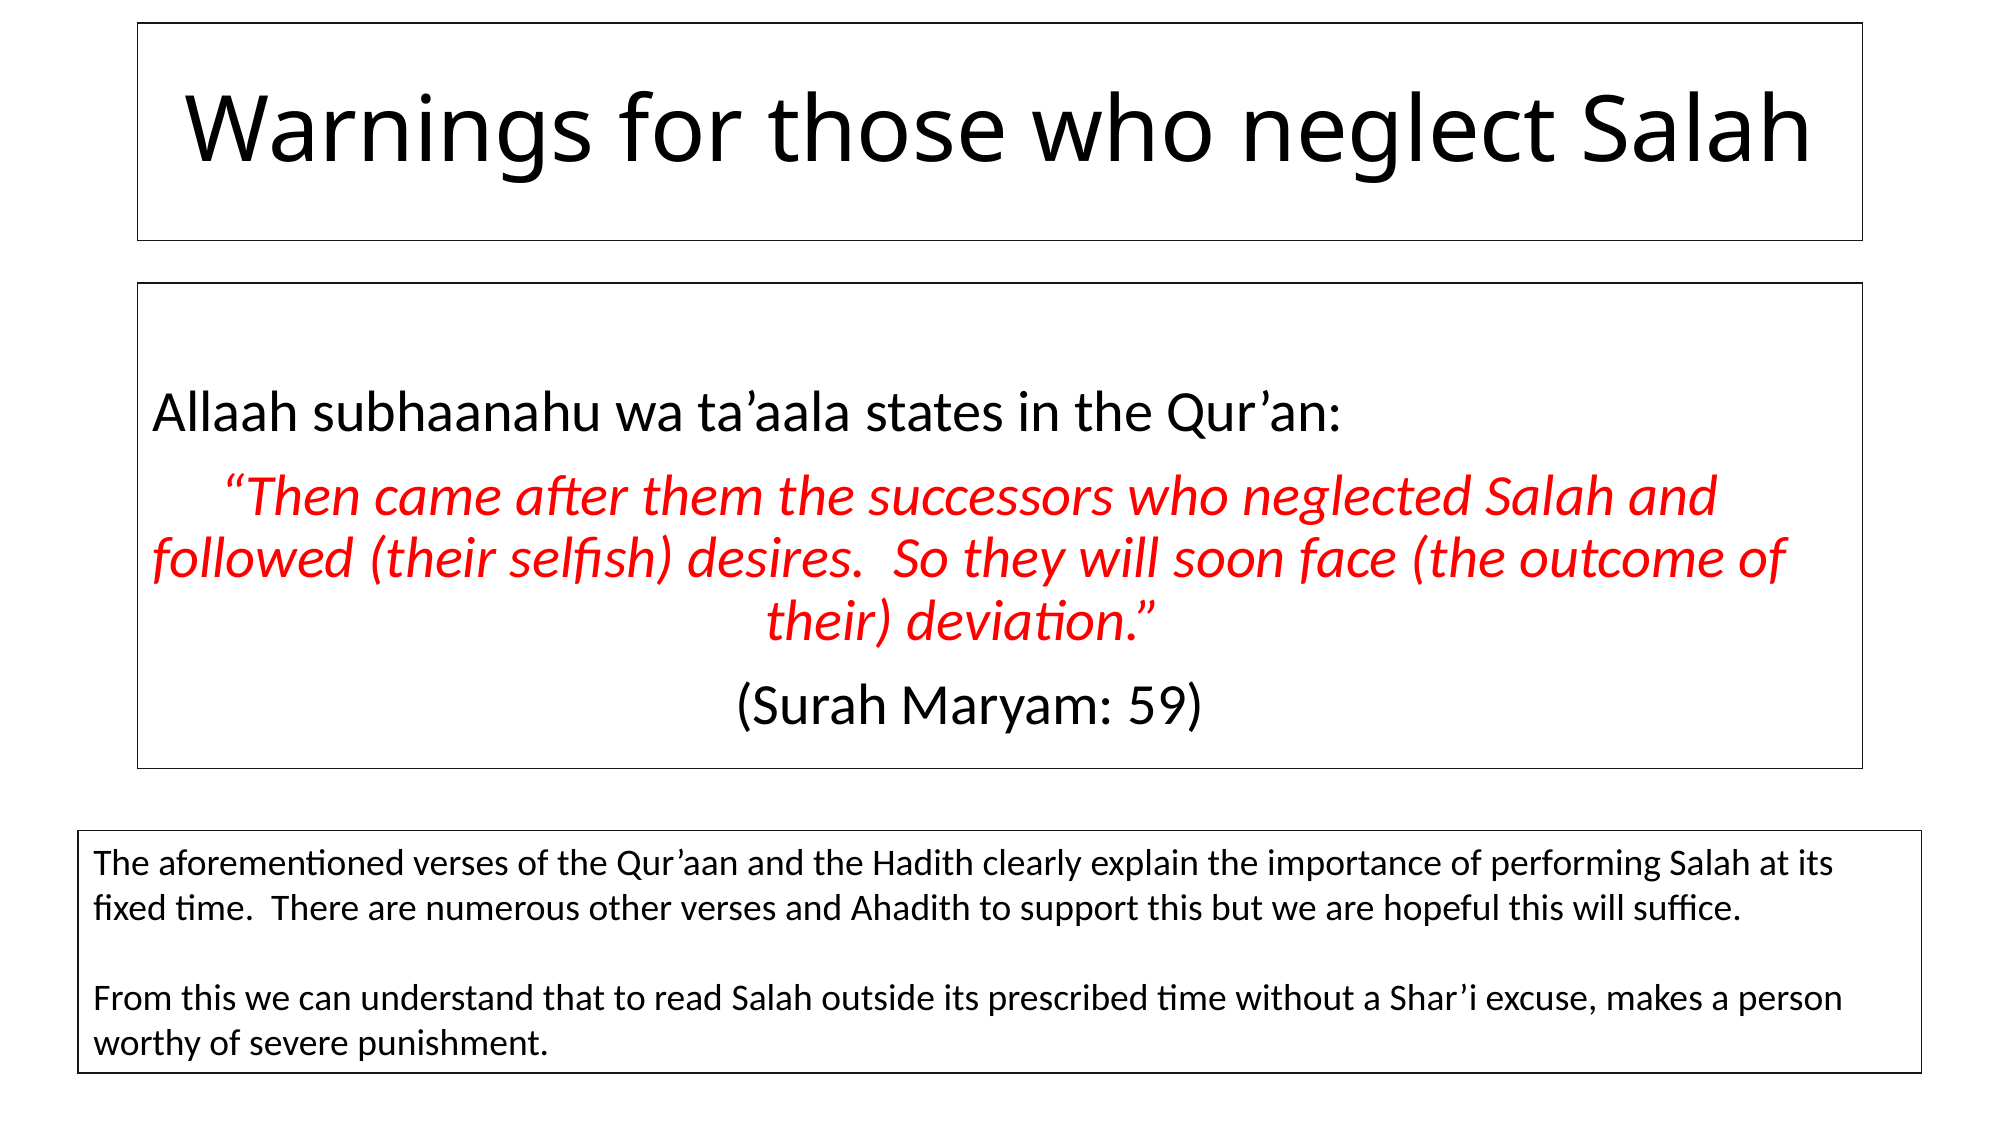

# Warnings for those who neglect Salah
Allaah subhaanahu wa ta’aala states in the Qur’an:
“Then came after them the successors who neglected Salah and followed (their selfish) desires. So they will soon face (the outcome of their) deviation.”
(Surah Maryam: 59)
The aforementioned verses of the Qur’aan and the Hadith clearly explain the importance of performing Salah at its fixed time. There are numerous other verses and Ahadith to support this but we are hopeful this will suffice.
From this we can understand that to read Salah outside its prescribed time without a Shar’i excuse, makes a person worthy of severe punishment.